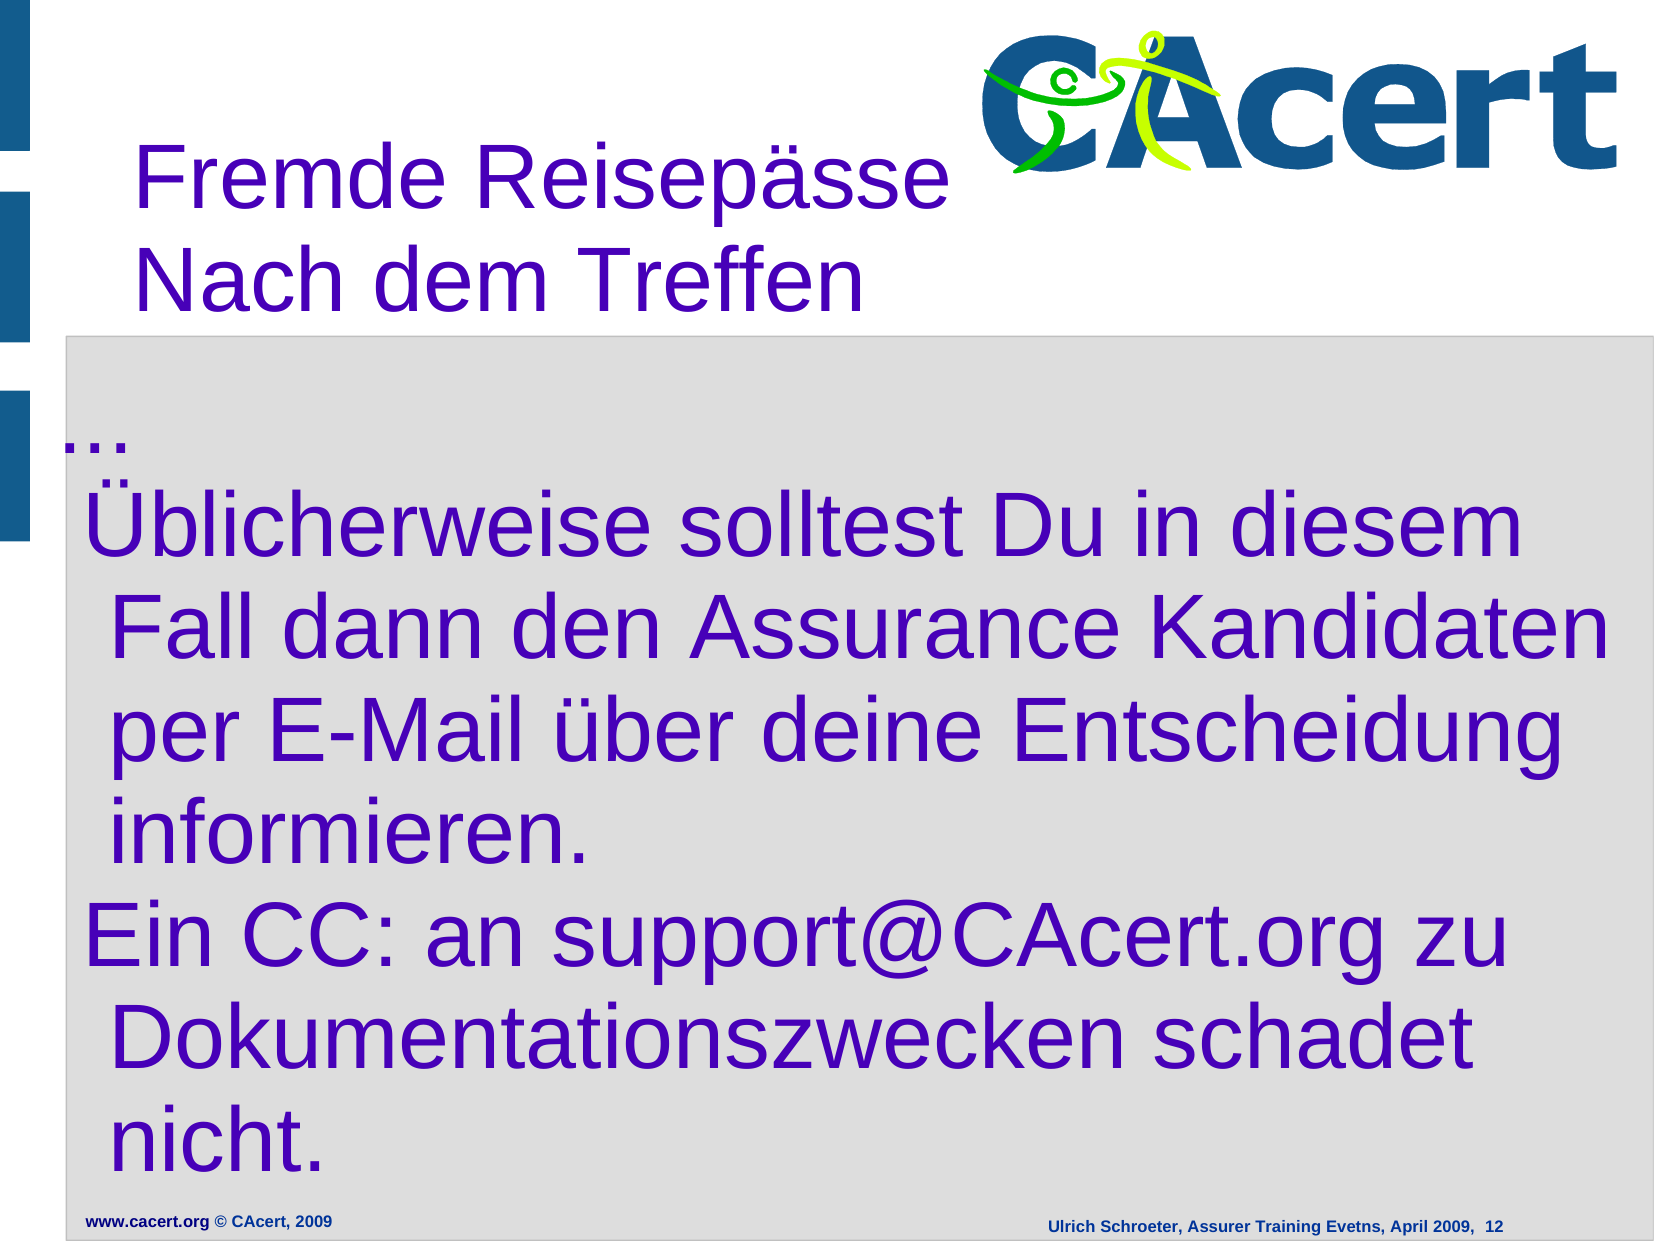

Fremde Reisepässe
Nach dem Treffen
...
 Üblicherweise solltest Du in diesem
 Fall dann den Assurance Kandidaten
 per E-Mail über deine Entscheidung
 informieren.
 Ein CC: an support@CAcert.org zu
 Dokumentationszwecken schadet
 nicht.